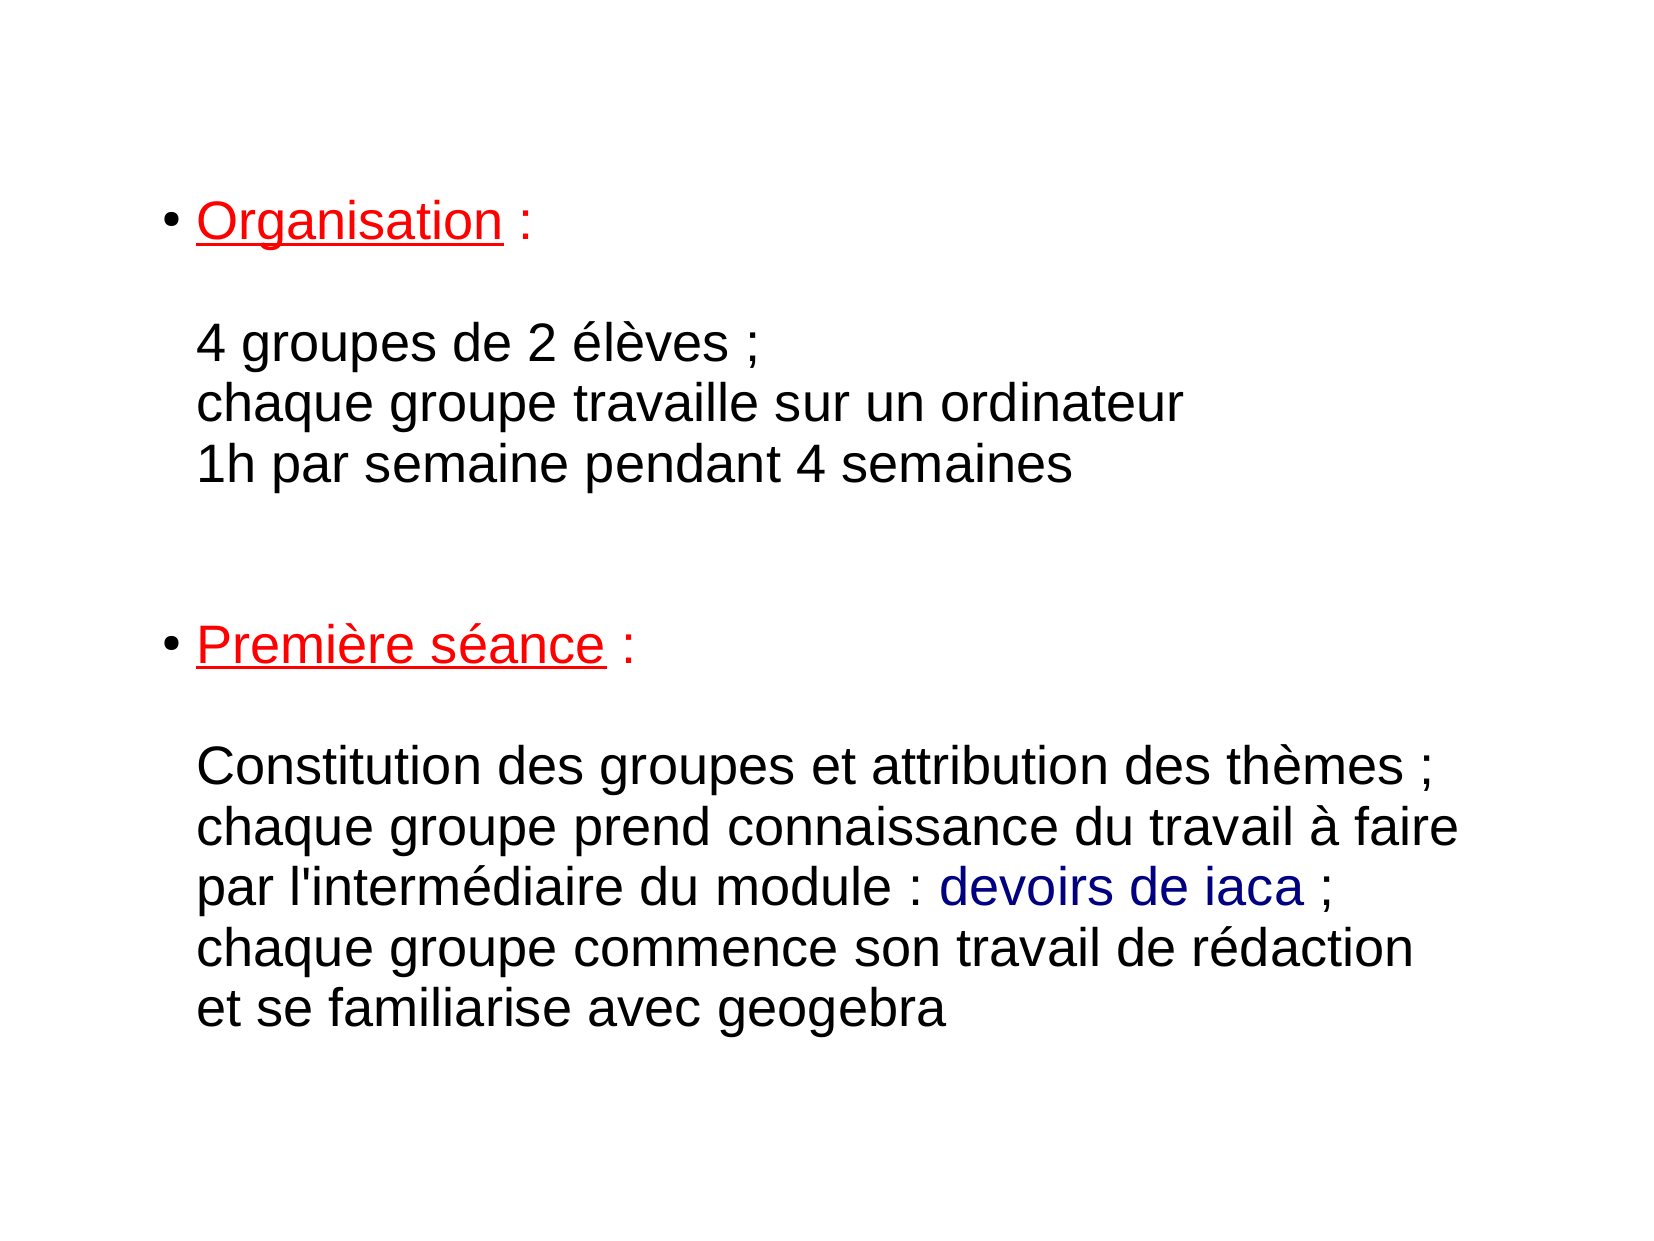

Organisation :
 4 groupes de 2 élèves ;
 chaque groupe travaille sur un ordinateur
 1h par semaine pendant 4 semaines
 Première séance :
 Constitution des groupes et attribution des thèmes ;
 chaque groupe prend connaissance du travail à faire
 par l'intermédiaire du module : devoirs de iaca ;
 chaque groupe commence son travail de rédaction
 et se familiarise avec geogebra